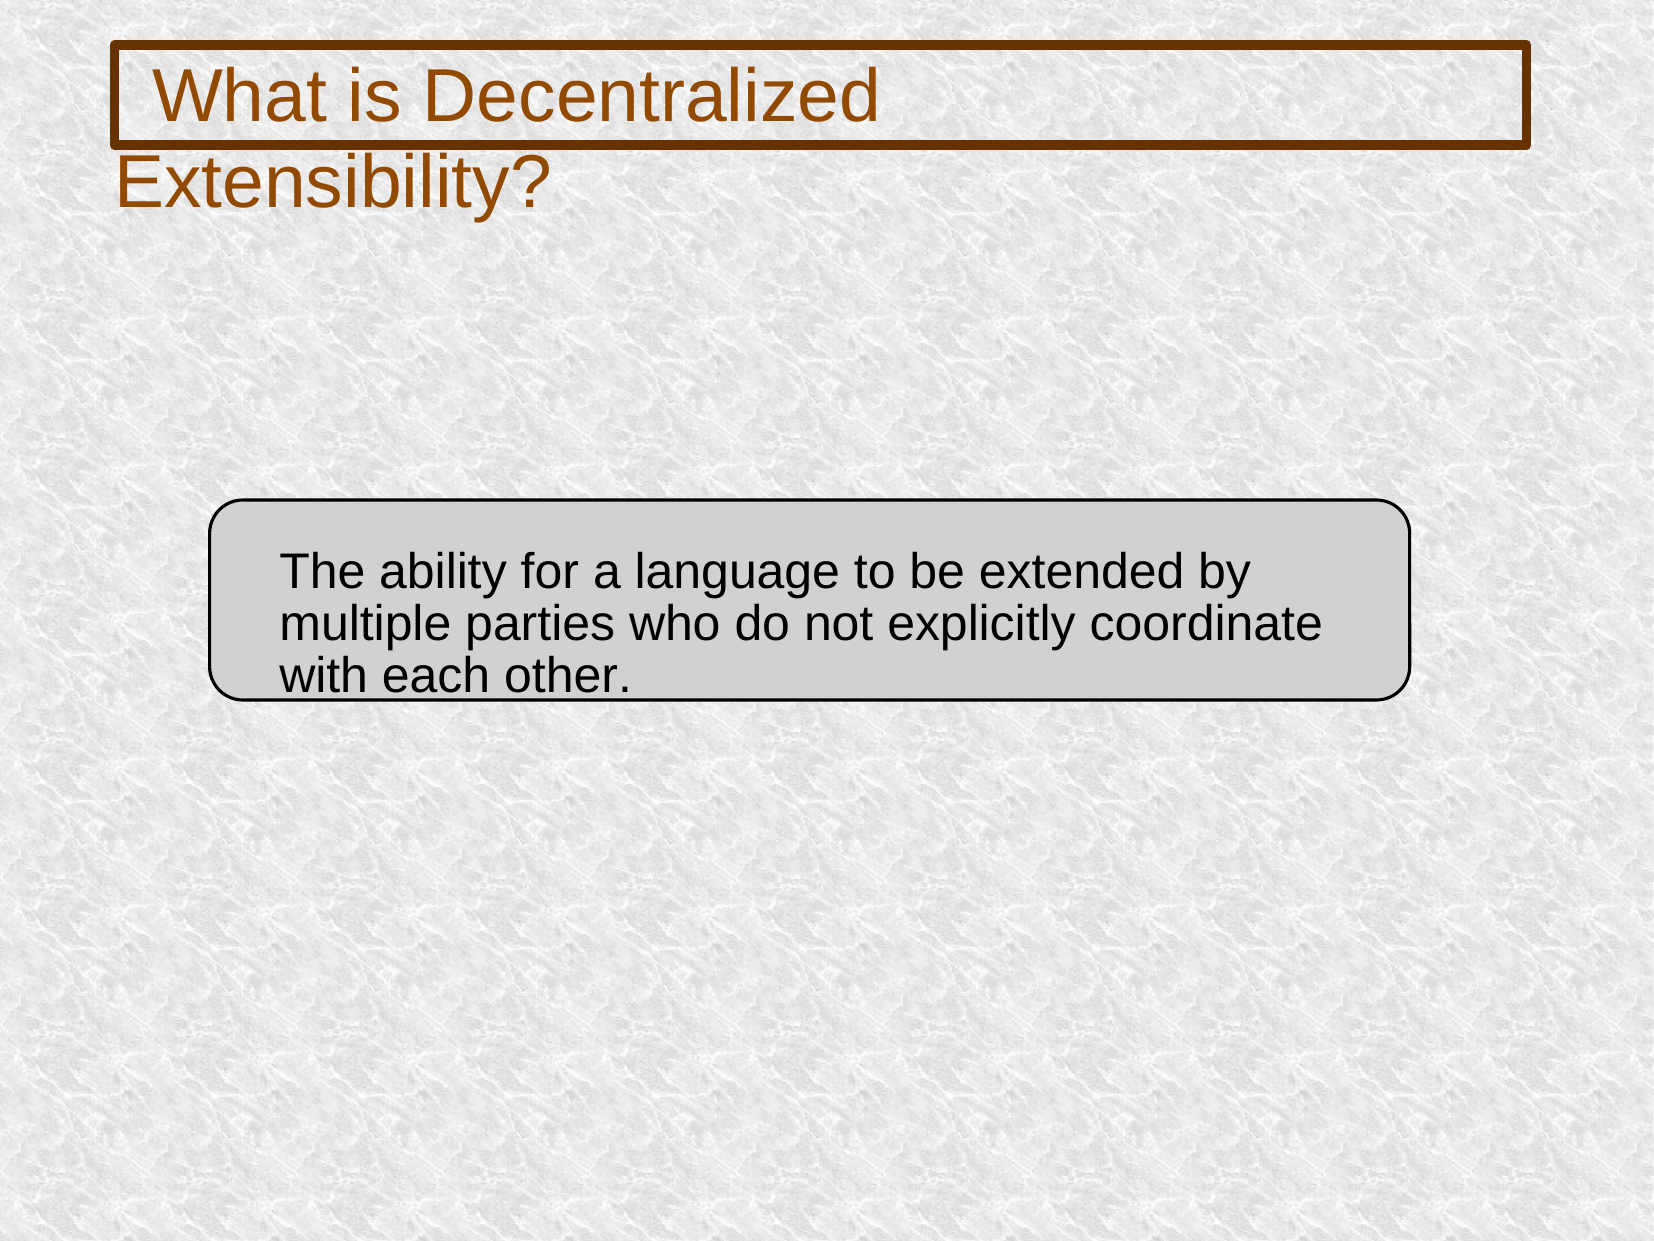

# What is Decentralized Extensibility?
The ability for a language to be extended by multiple parties who do not explicitly coordinate with each other.